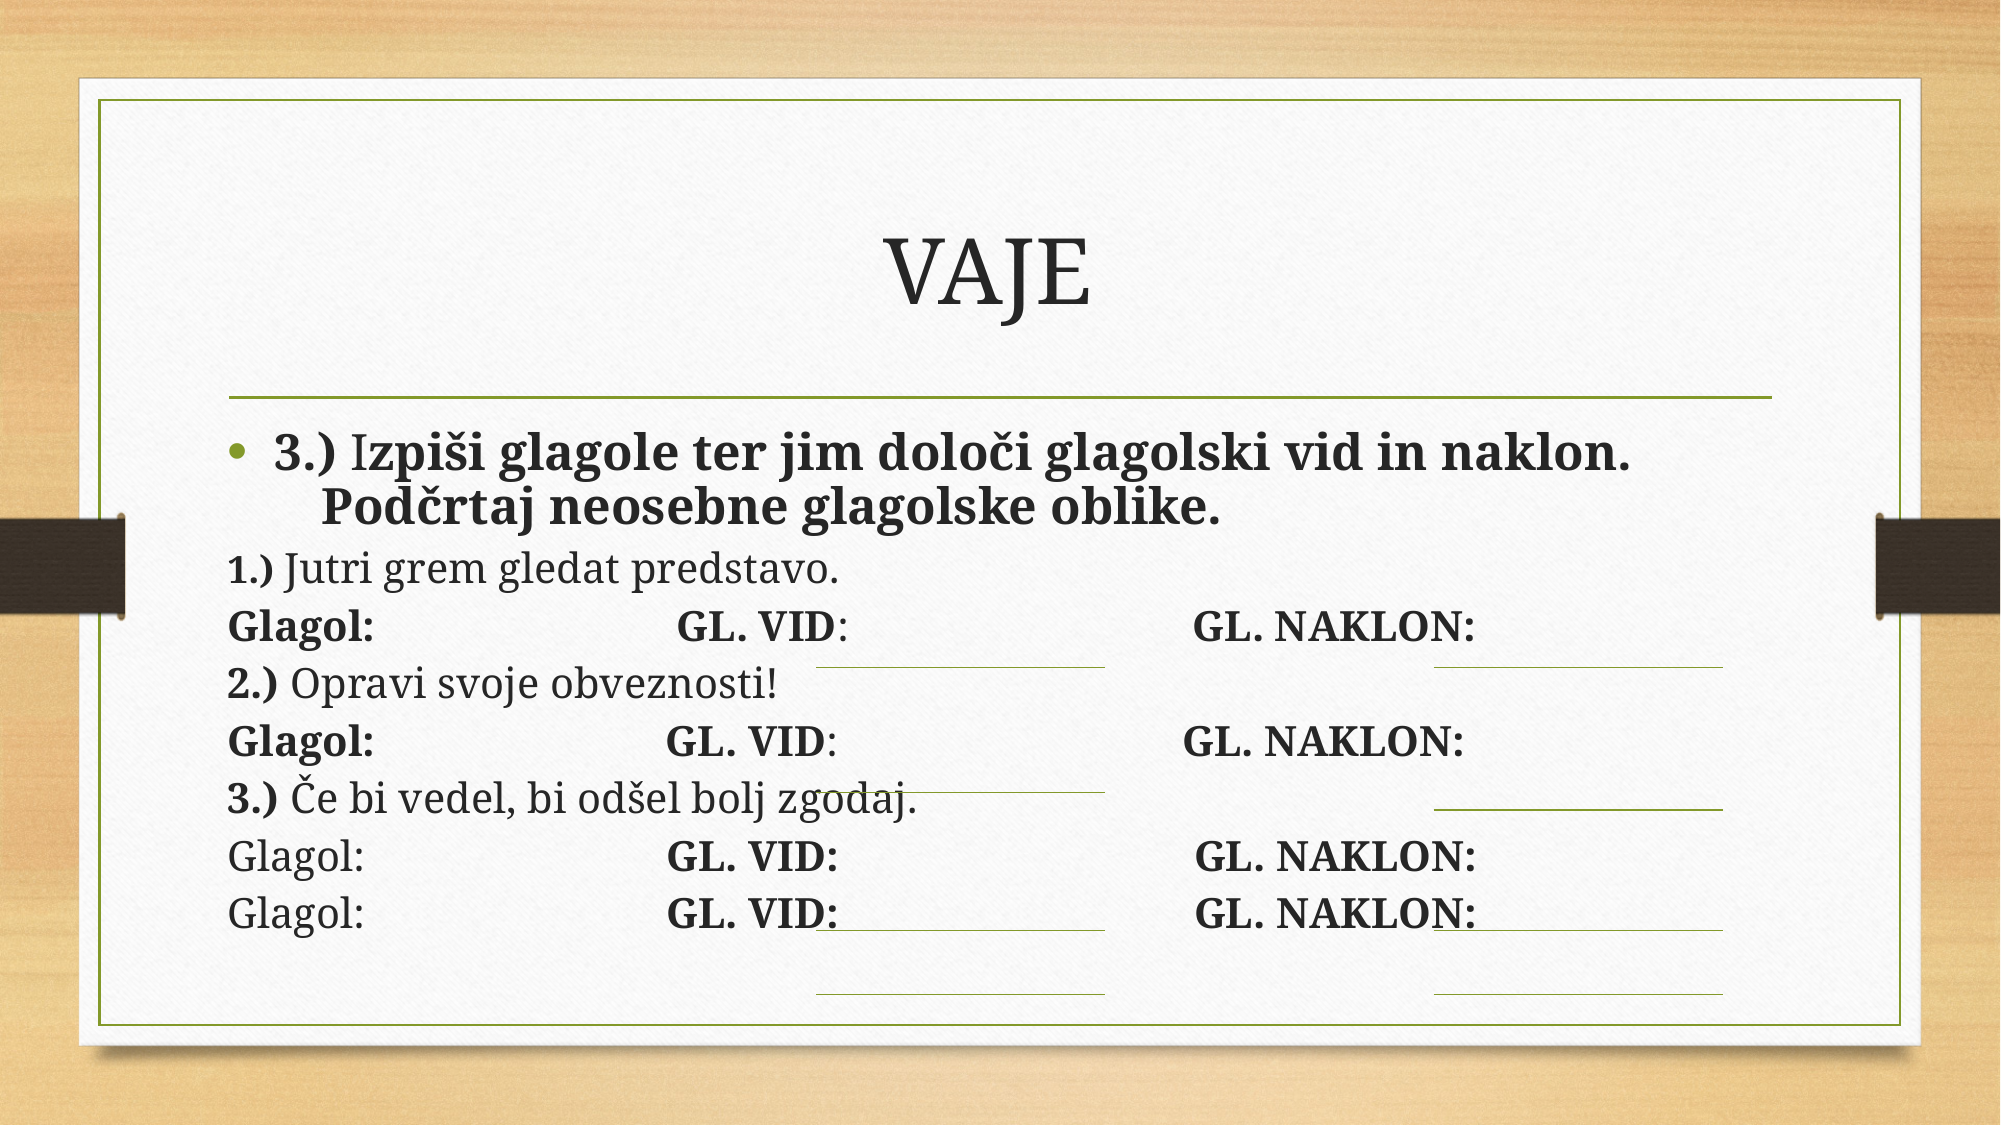

# VAJE
3.) Izpiši glagole ter jim določi glagolski vid in naklon. Podčrtaj neosebne glagolske oblike.
1.) Jutri grem gledat predstavo.
Glagol: GL. VID: GL. NAKLON:
2.) Opravi svoje obveznosti!
Glagol: GL. VID: GL. NAKLON:
3.) Če bi vedel, bi odšel bolj zgodaj.
Glagol: GL. VID: GL. NAKLON:
Glagol: GL. VID: GL. NAKLON: